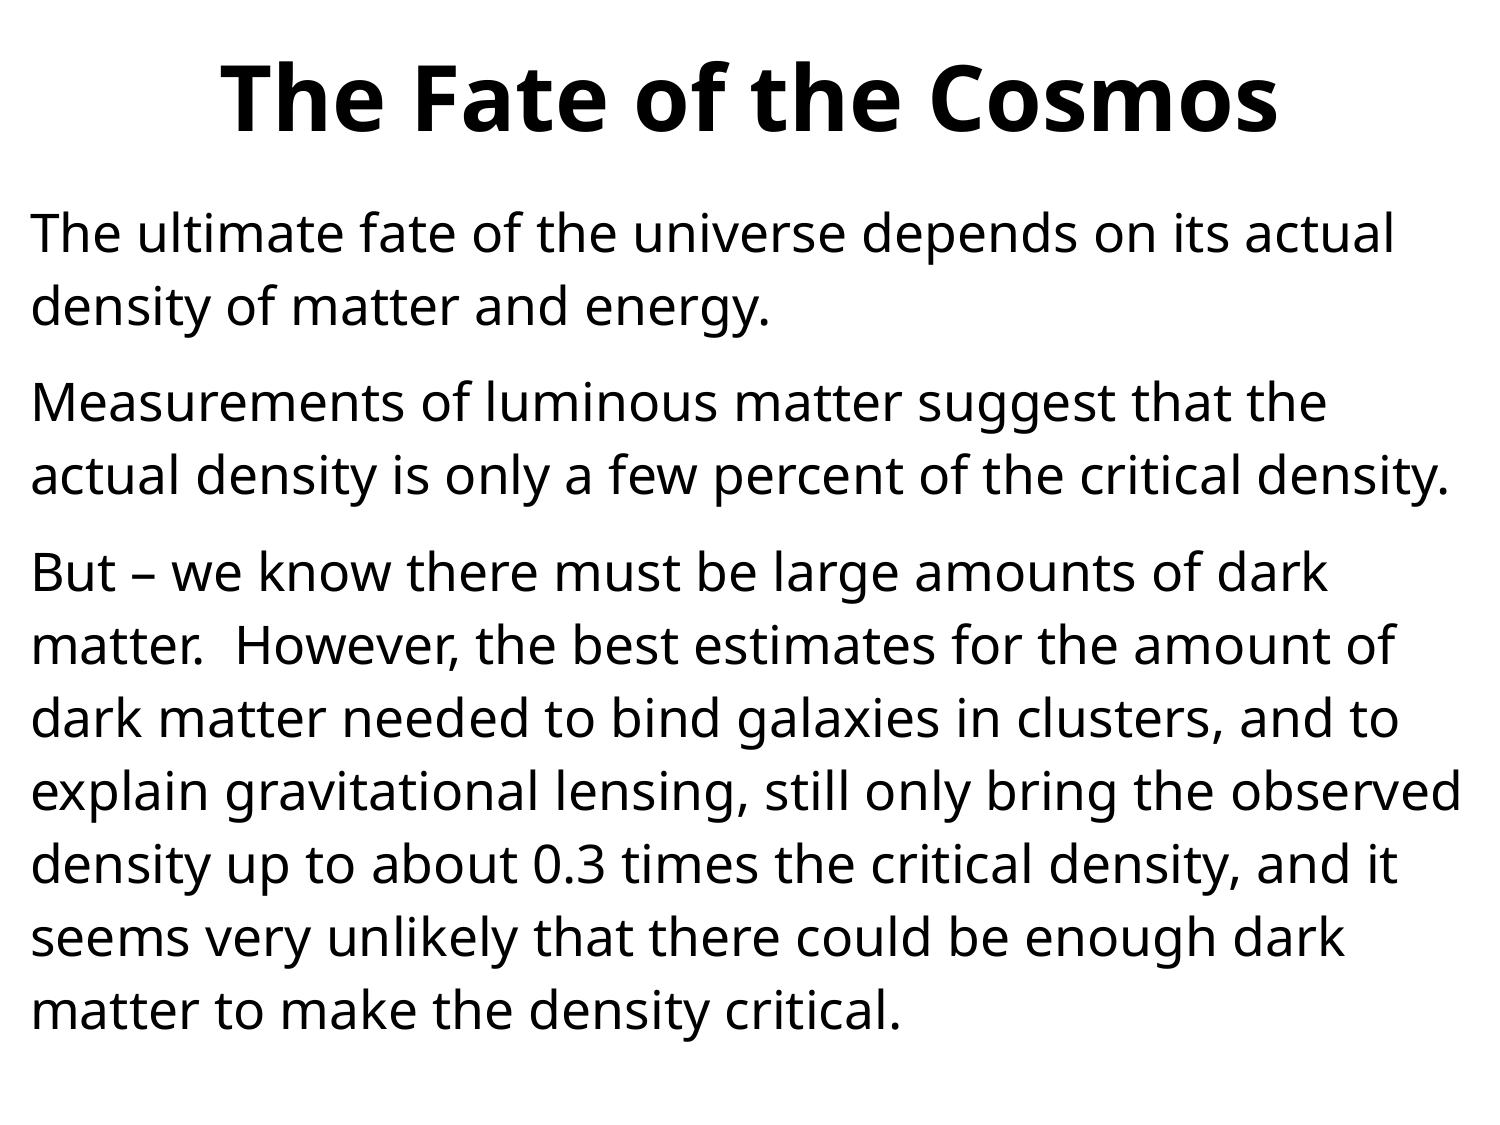

# The Fate of the Cosmos
The ultimate fate of the universe depends on its actual density of matter and energy.
Measurements of luminous matter suggest that the actual density is only a few percent of the critical density.
But – we know there must be large amounts of dark matter. However, the best estimates for the amount of dark matter needed to bind galaxies in clusters, and to explain gravitational lensing, still only bring the observed density up to about 0.3 times the critical density, and it seems very unlikely that there could be enough dark matter to make the density critical.